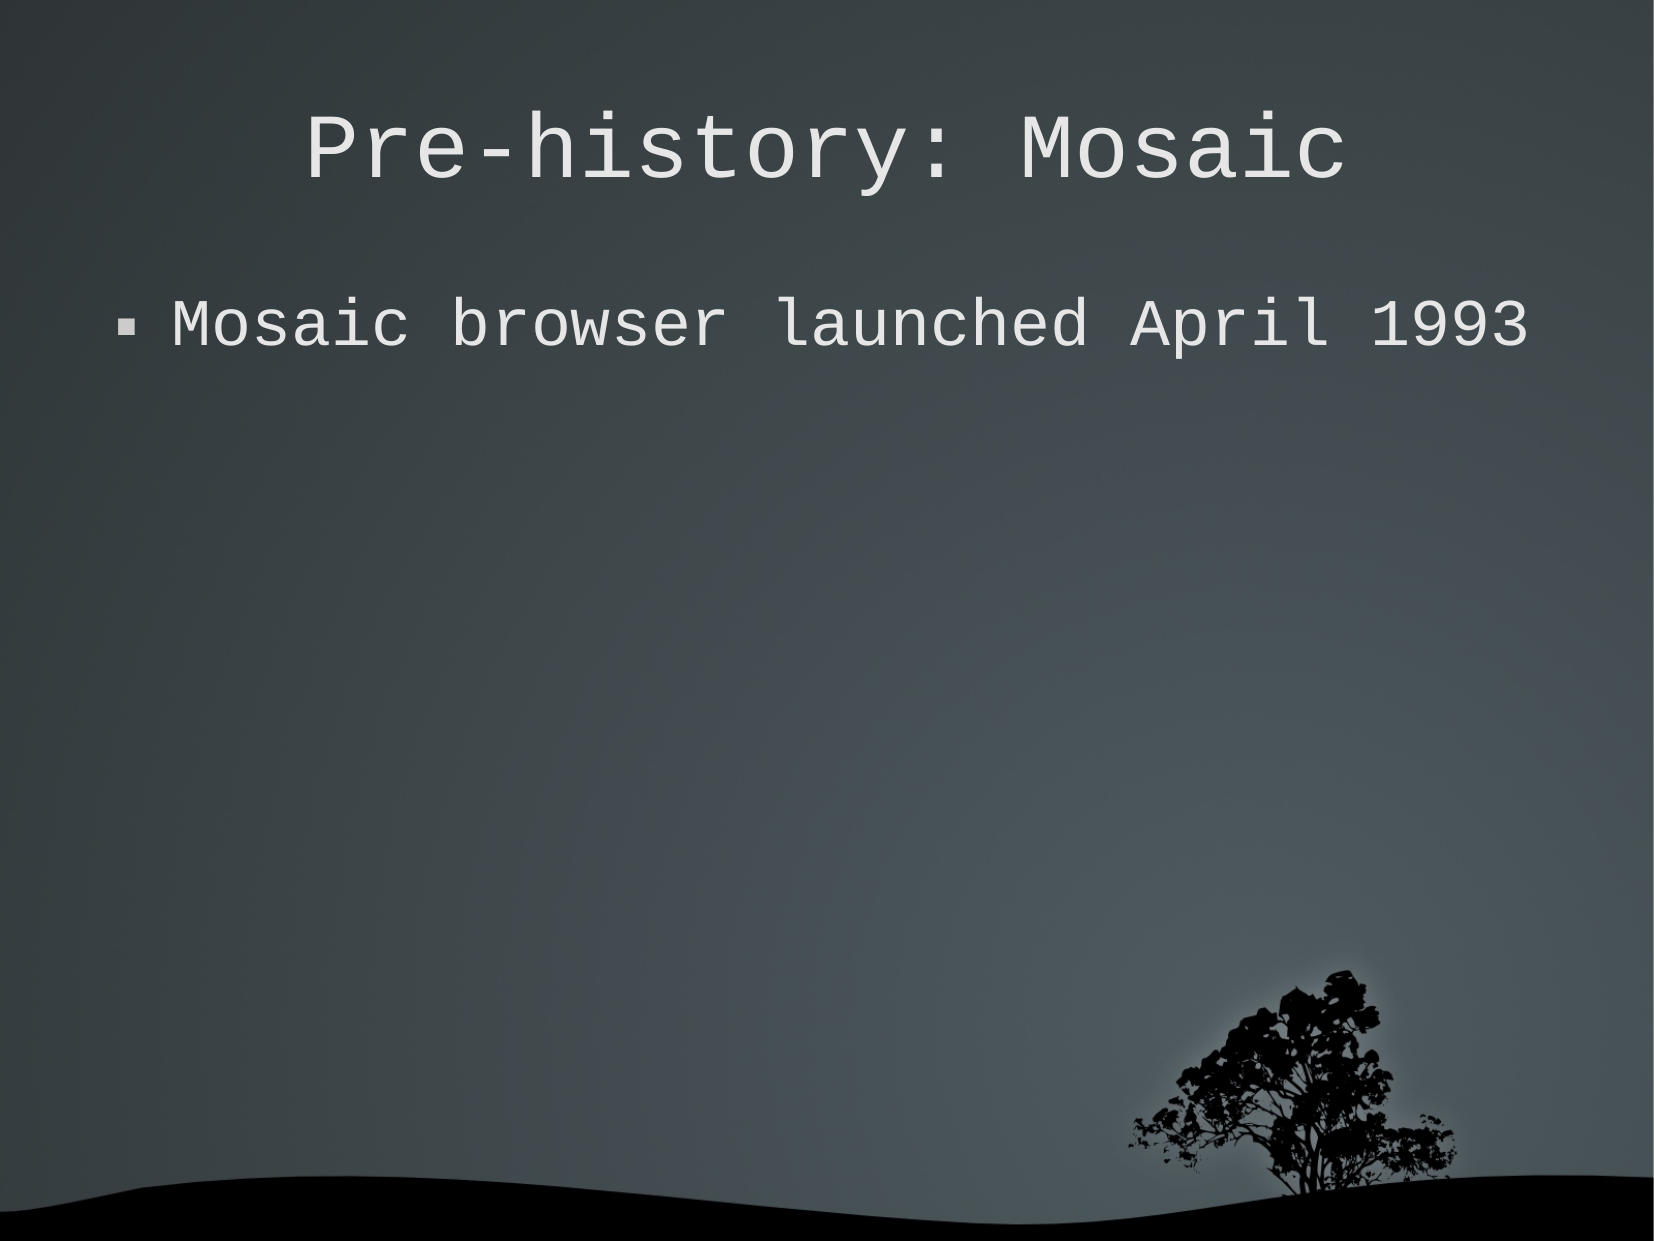

# Pre-history: Mosaic
Mosaic browser launched April 1993